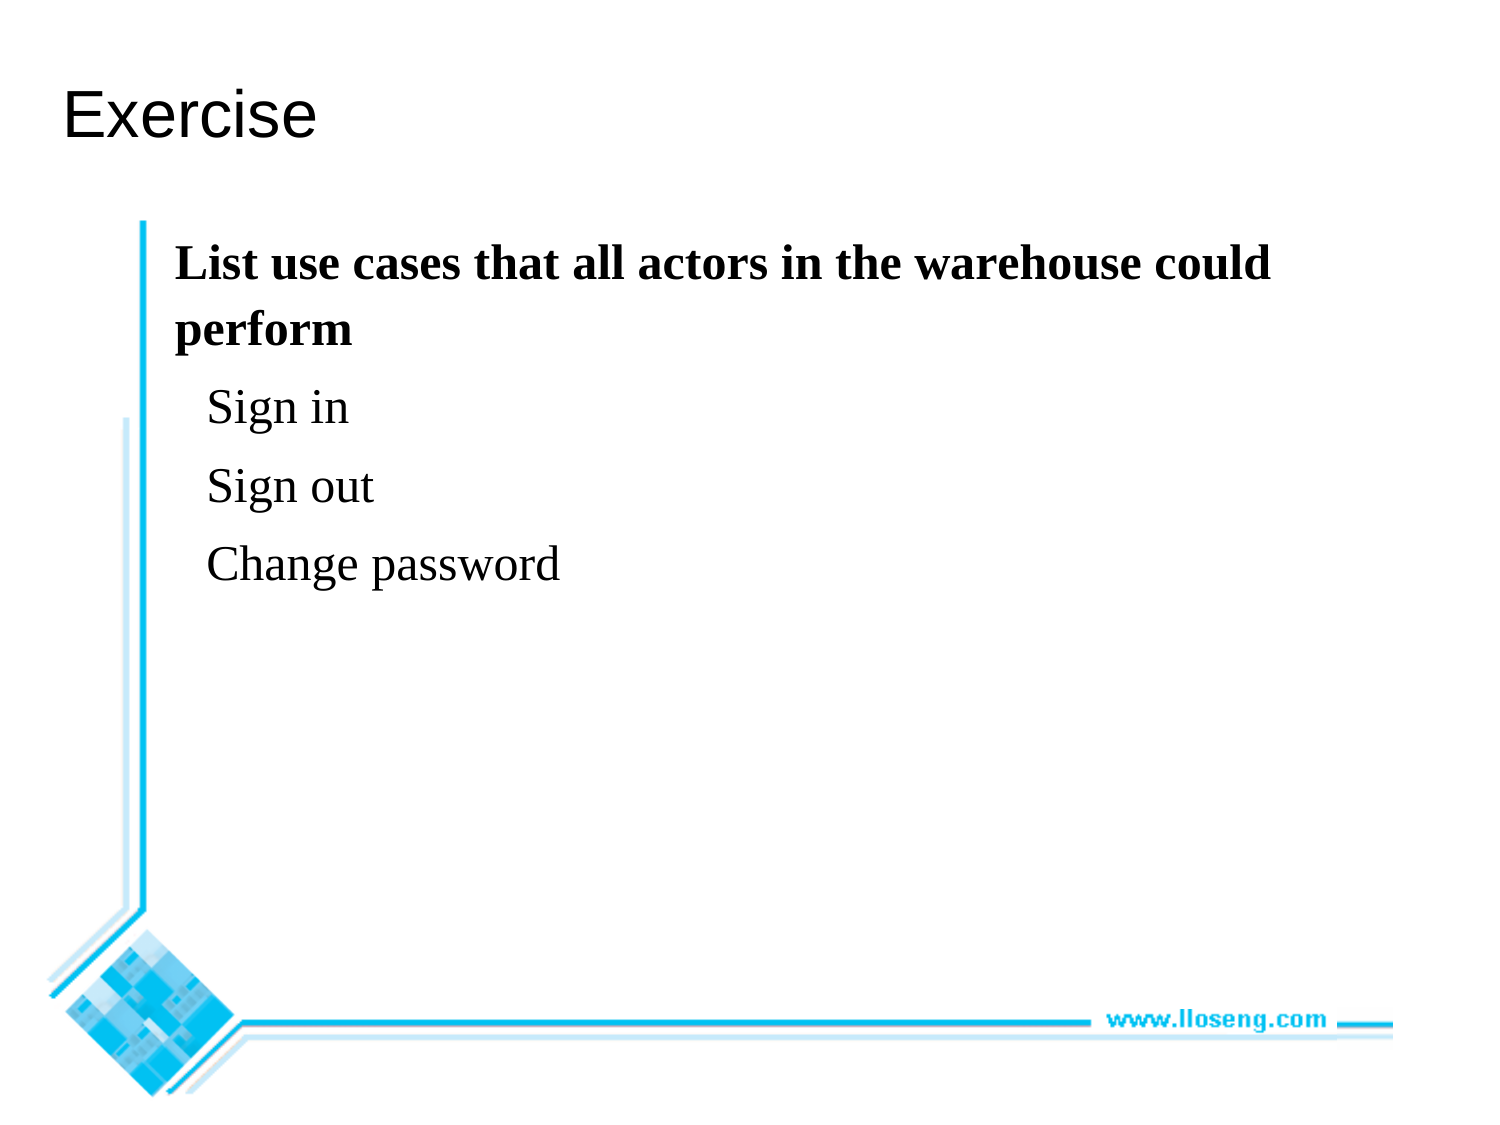

# Exercise
List use cases that all actors in the warehouse could perform
Sign in
Sign out
Change password